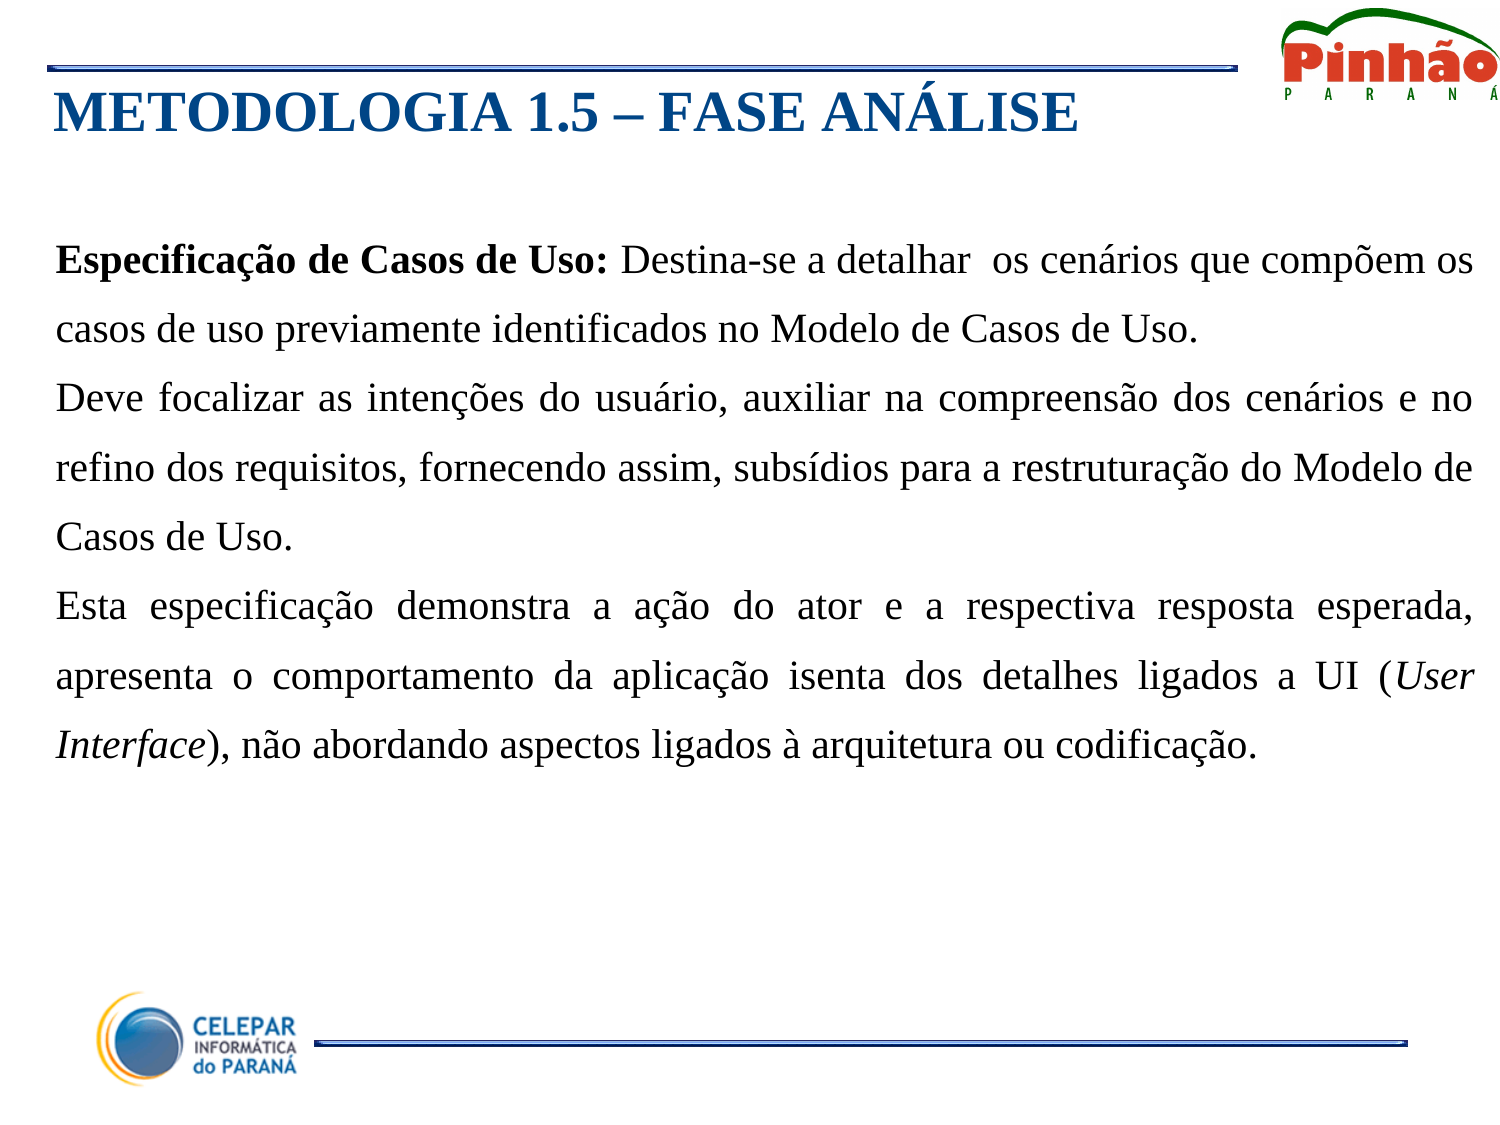

METODOLOGIA 1.5 – FASE ANÁLISE
Especificação de Casos de Uso: Destina-se a detalhar os cenários que compõem os casos de uso previamente identificados no Modelo de Casos de Uso.
Deve focalizar as intenções do usuário, auxiliar na compreensão dos cenários e no refino dos requisitos, fornecendo assim, subsídios para a restruturação do Modelo de Casos de Uso.
Esta especificação demonstra a ação do ator e a respectiva resposta esperada, apresenta o comportamento da aplicação isenta dos detalhes ligados a UI (User Interface), não abordando aspectos ligados à arquitetura ou codificação.